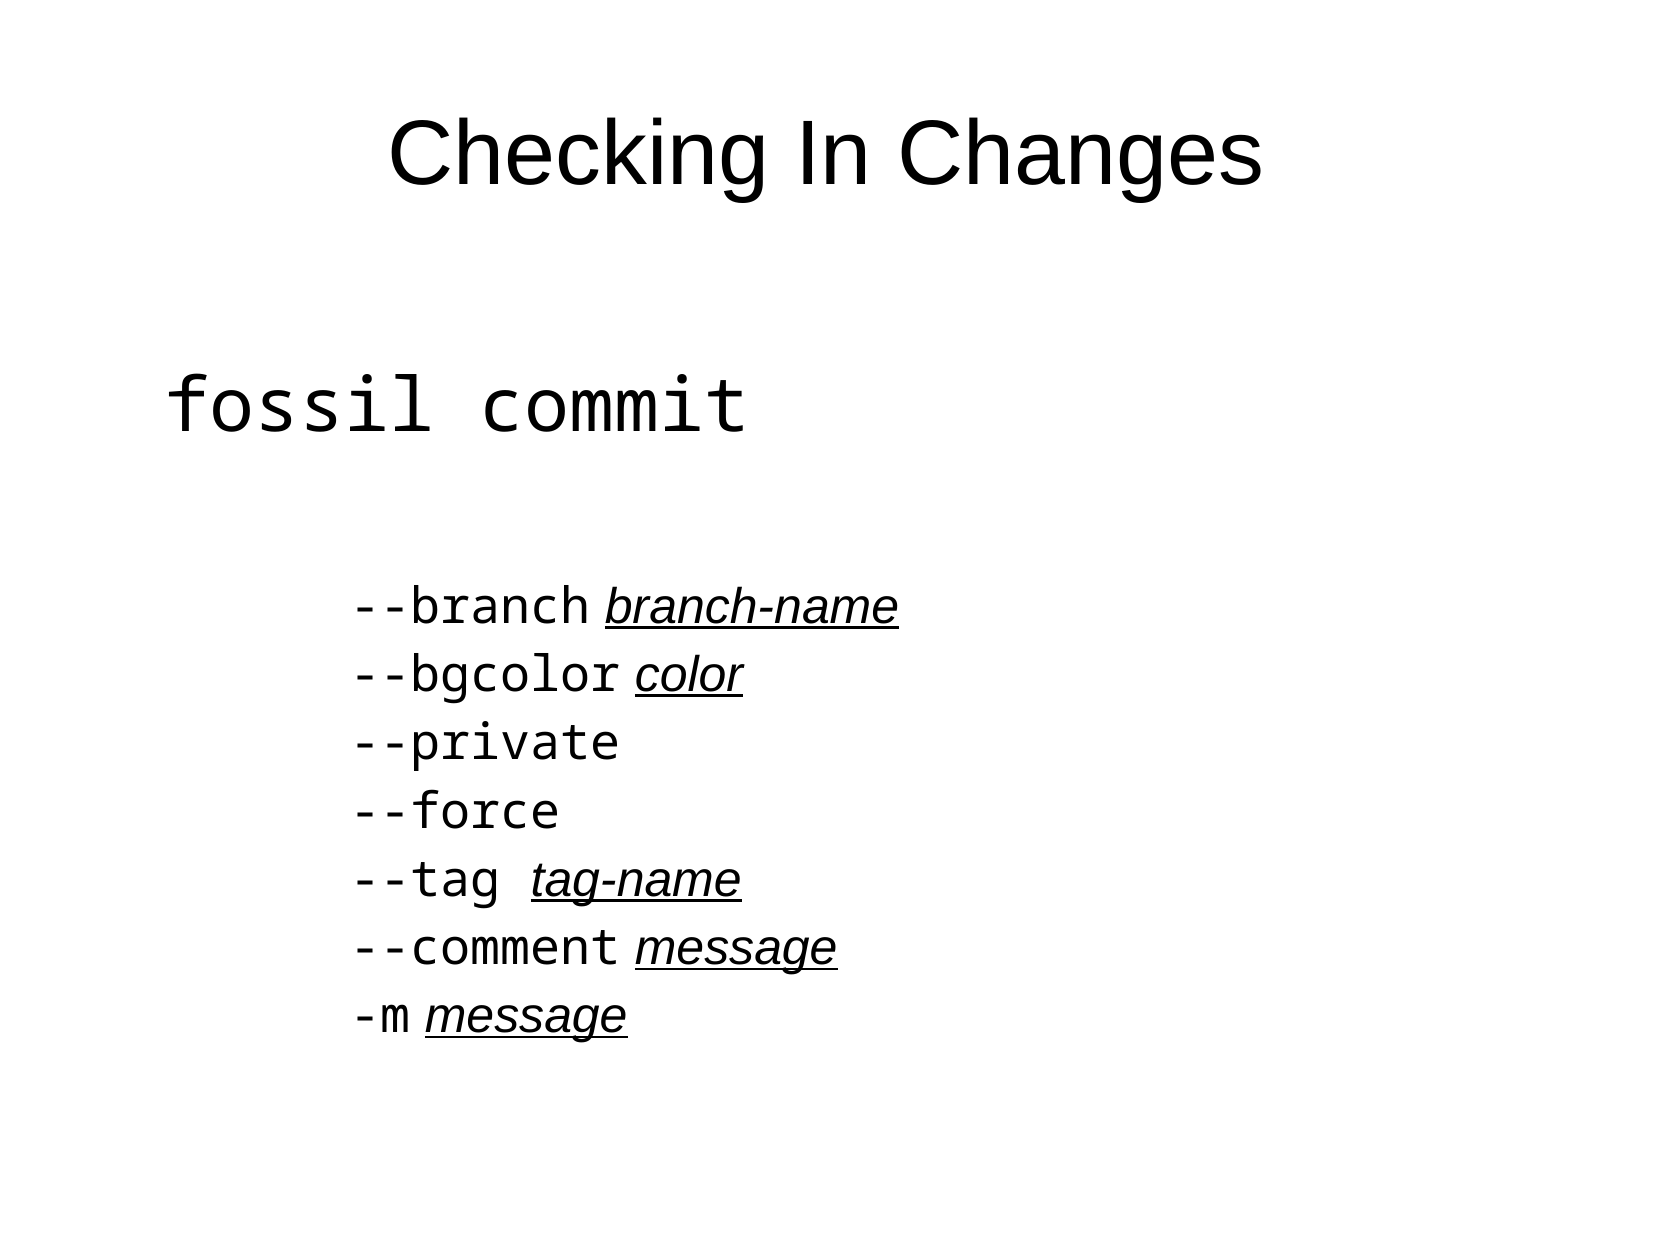

# Checking In Changes
fossil commit
--branch branch-name
--bgcolor color
--private
--force
--tag tag-name
--comment message
-m message